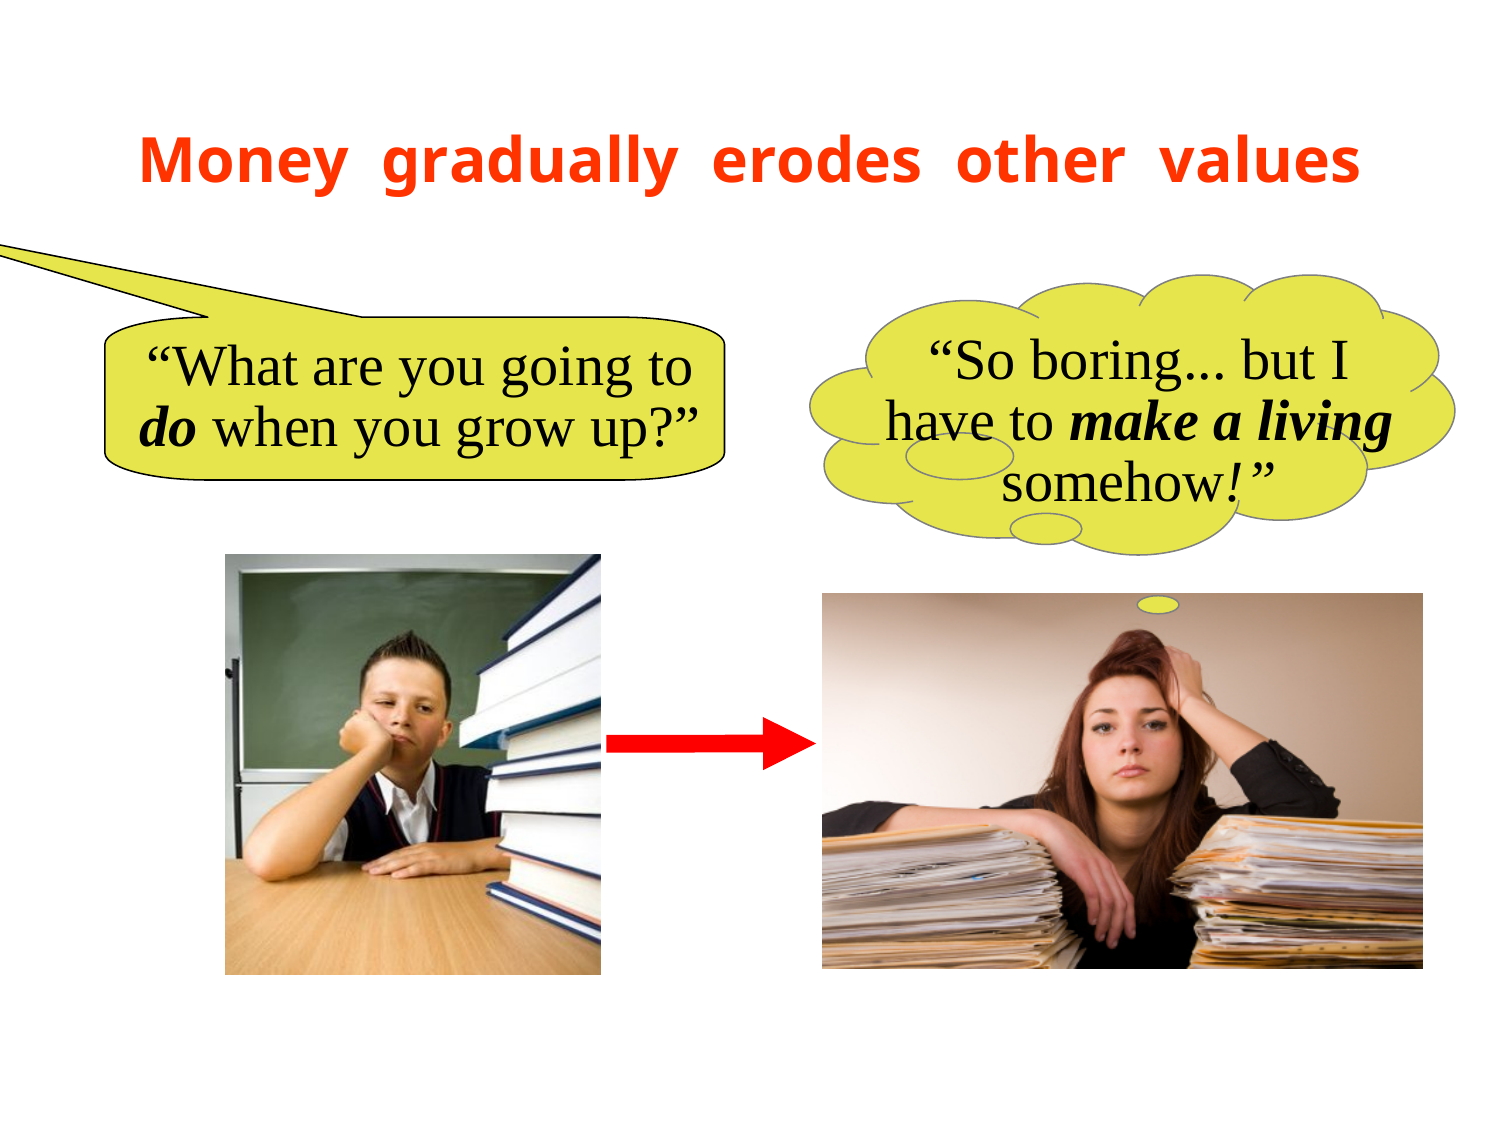

Money gradually erodes other values
“So boring... but I have to make a living somehow!”
“What are you going to do when you grow up?”